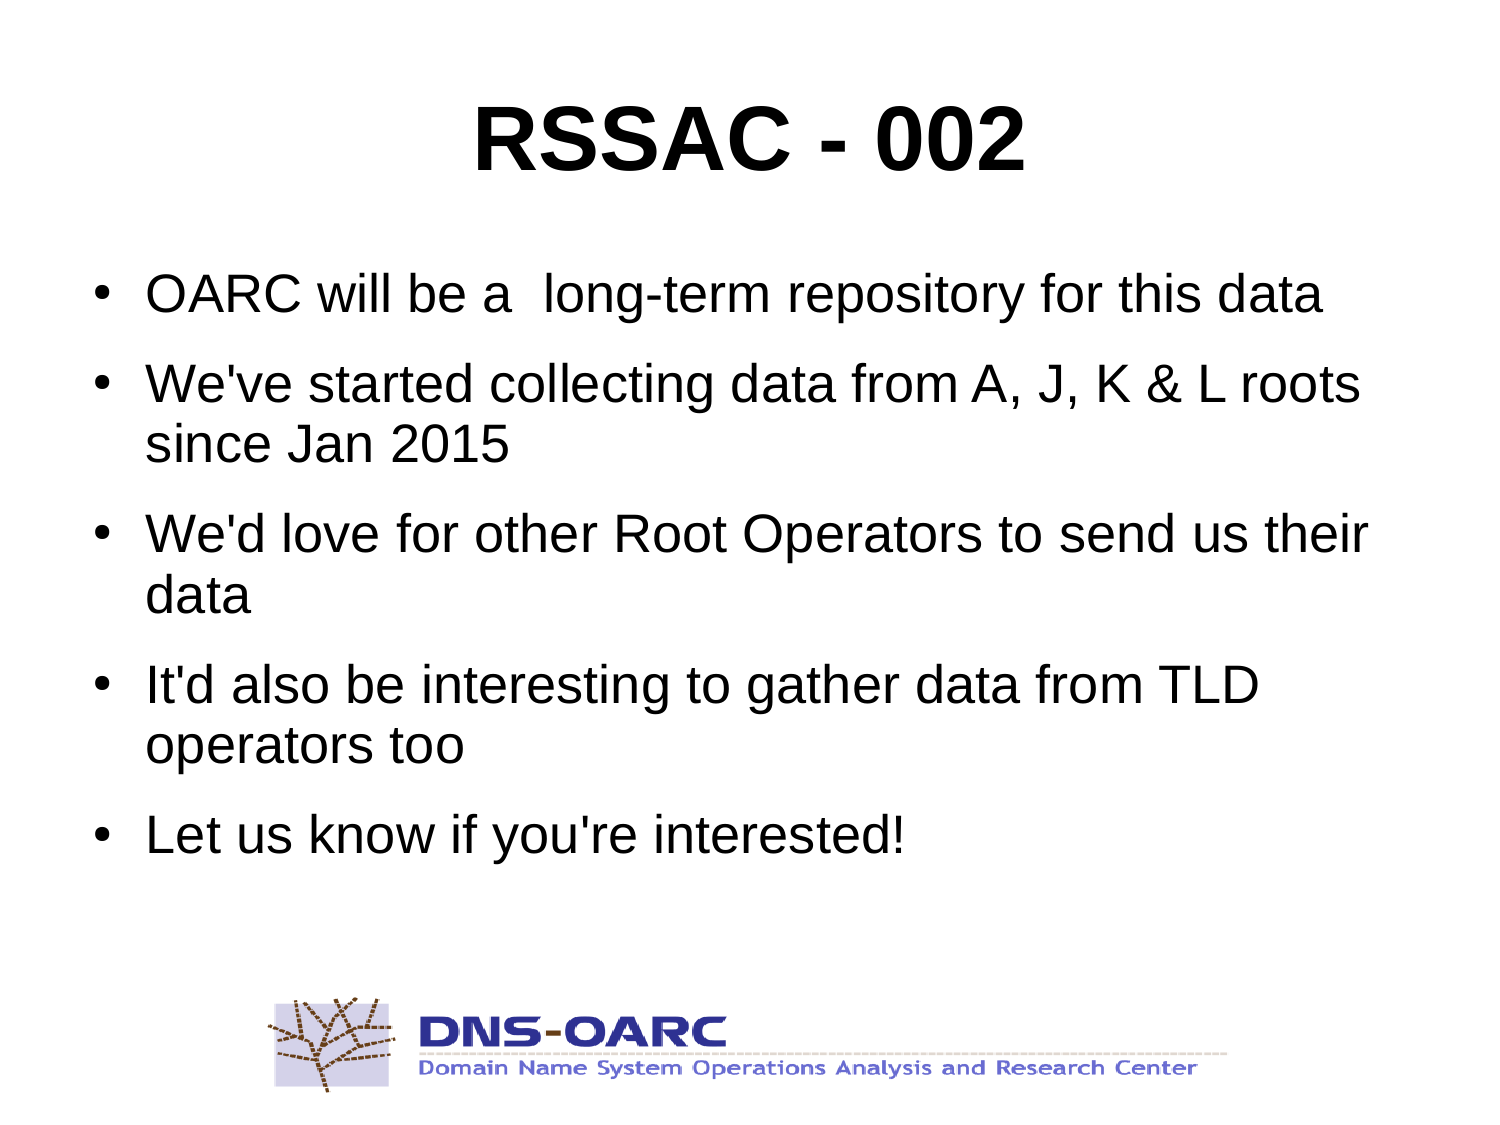

# RSSAC - 002
OARC will be a long-term repository for this data
We've started collecting data from A, J, K & L roots since Jan 2015
We'd love for other Root Operators to send us their data
It'd also be interesting to gather data from TLD operators too
Let us know if you're interested!